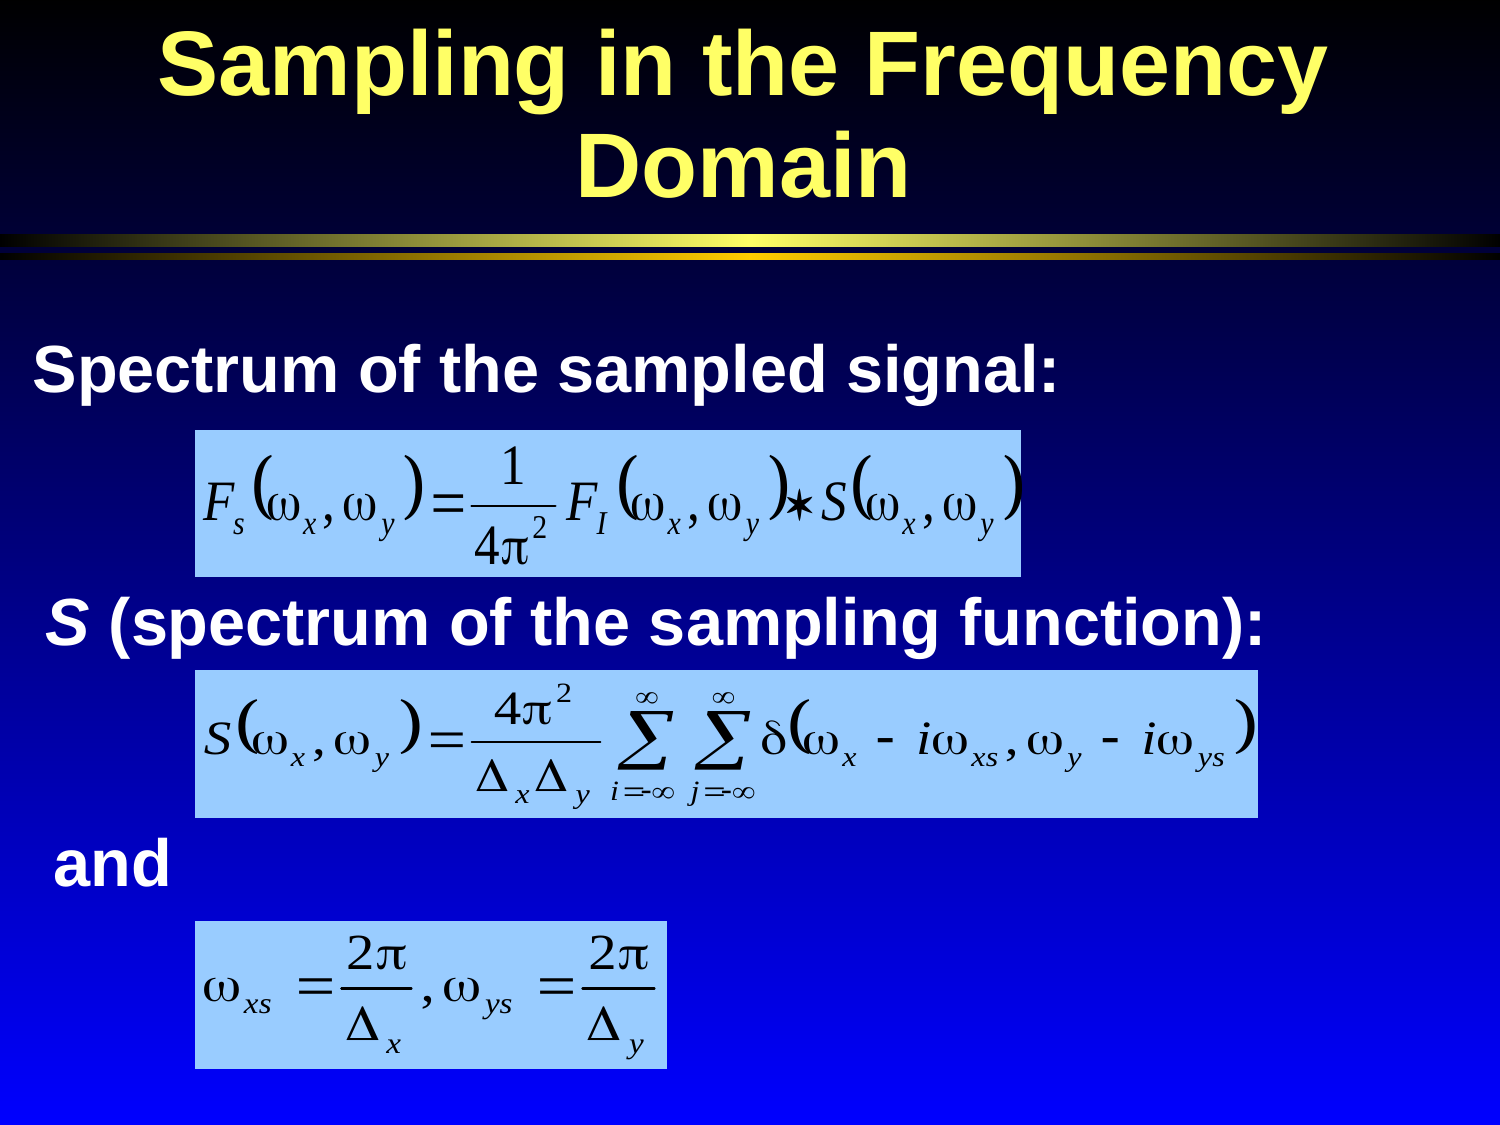

# Sampling in the Frequency Domain
Spectrum of the sampled signal:
S (spectrum of the sampling function):
and